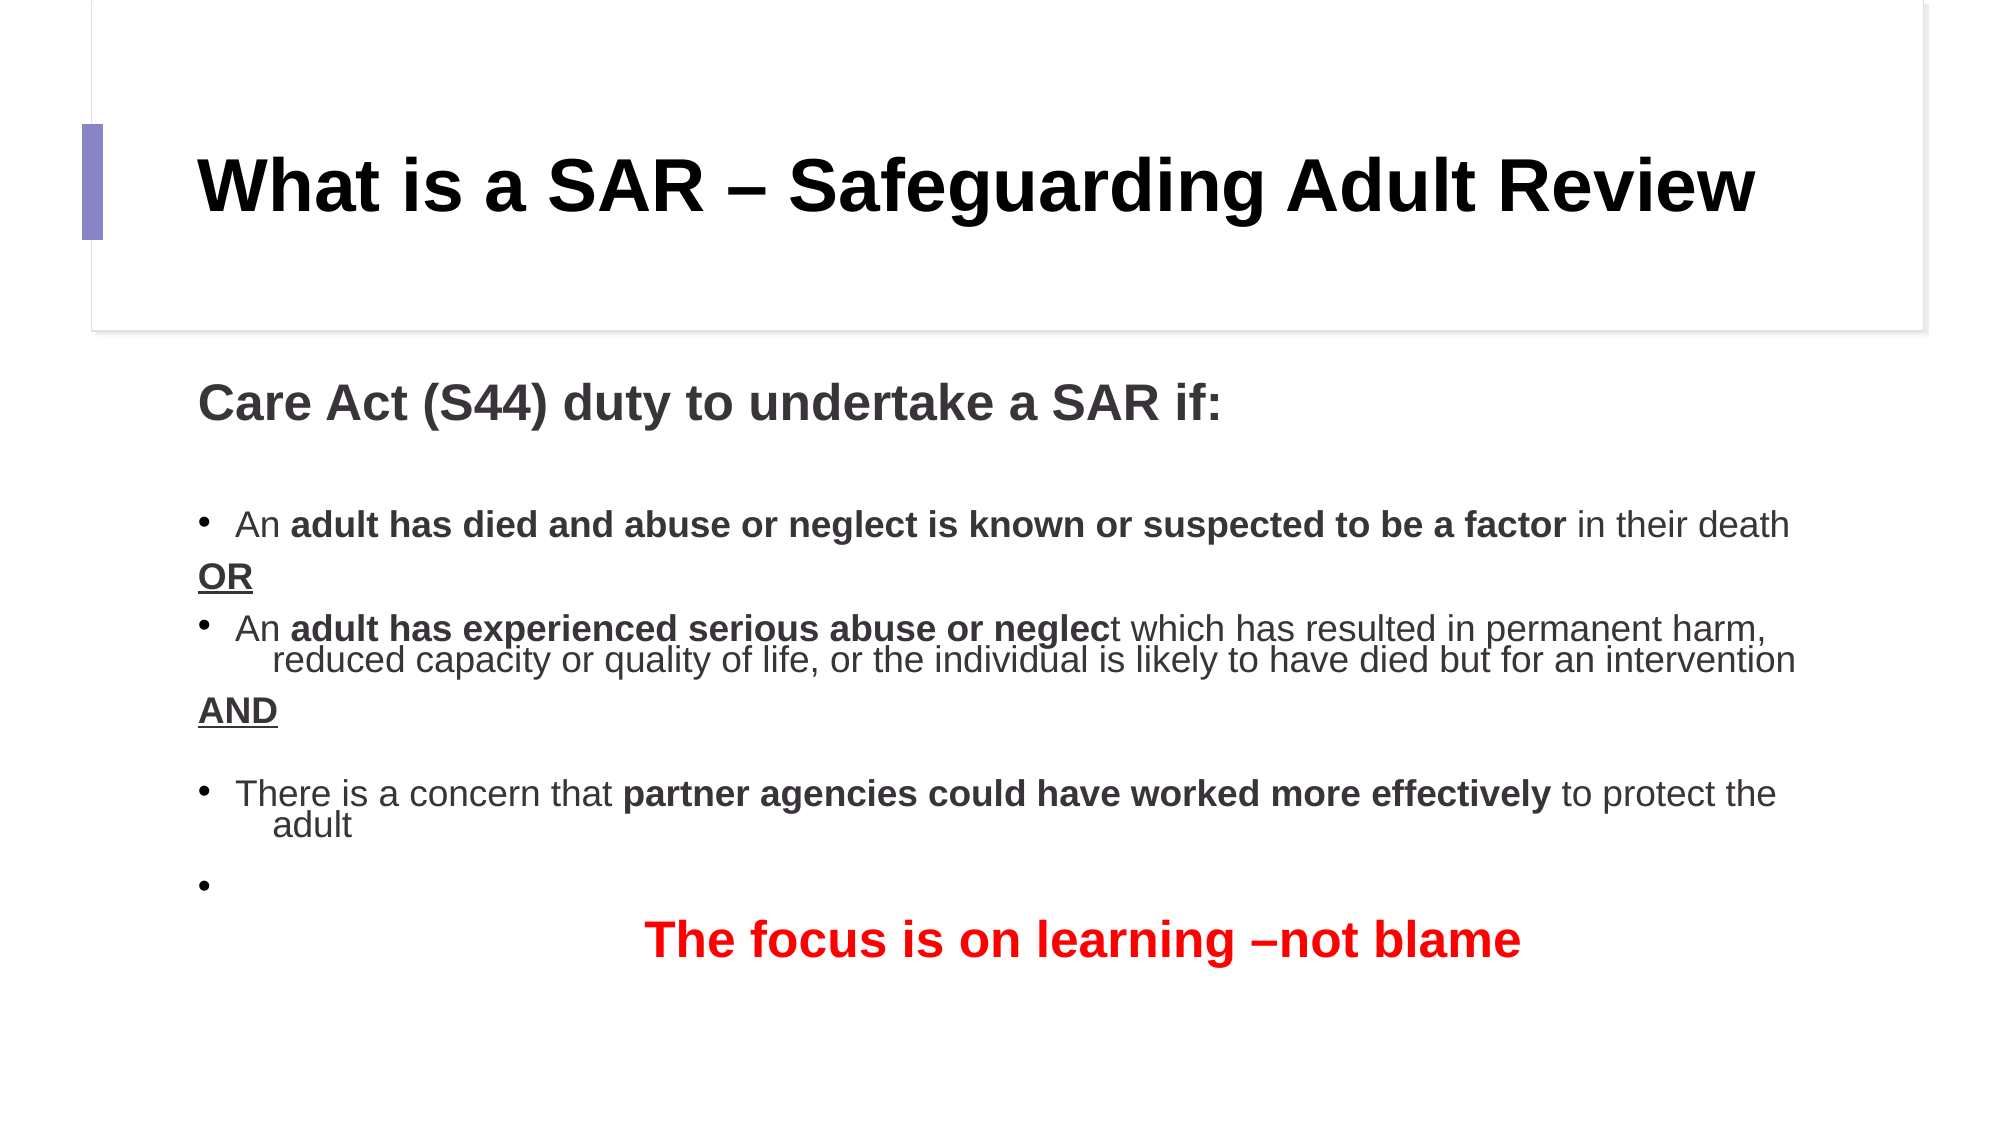

# What is a SAR – Safeguarding Adult Review
Care Act (S44) duty to undertake a SAR if:
An adult has died and abuse or neglect is known or suspected to be a factor in their death
OR
An adult has experienced serious abuse or neglect which has resulted in permanent harm, reduced capacity or quality of life, or the individual is likely to have died but for an intervention
AND
There is a concern that partner agencies could have worked more effectively to protect the adult
The focus is on learning –not blame